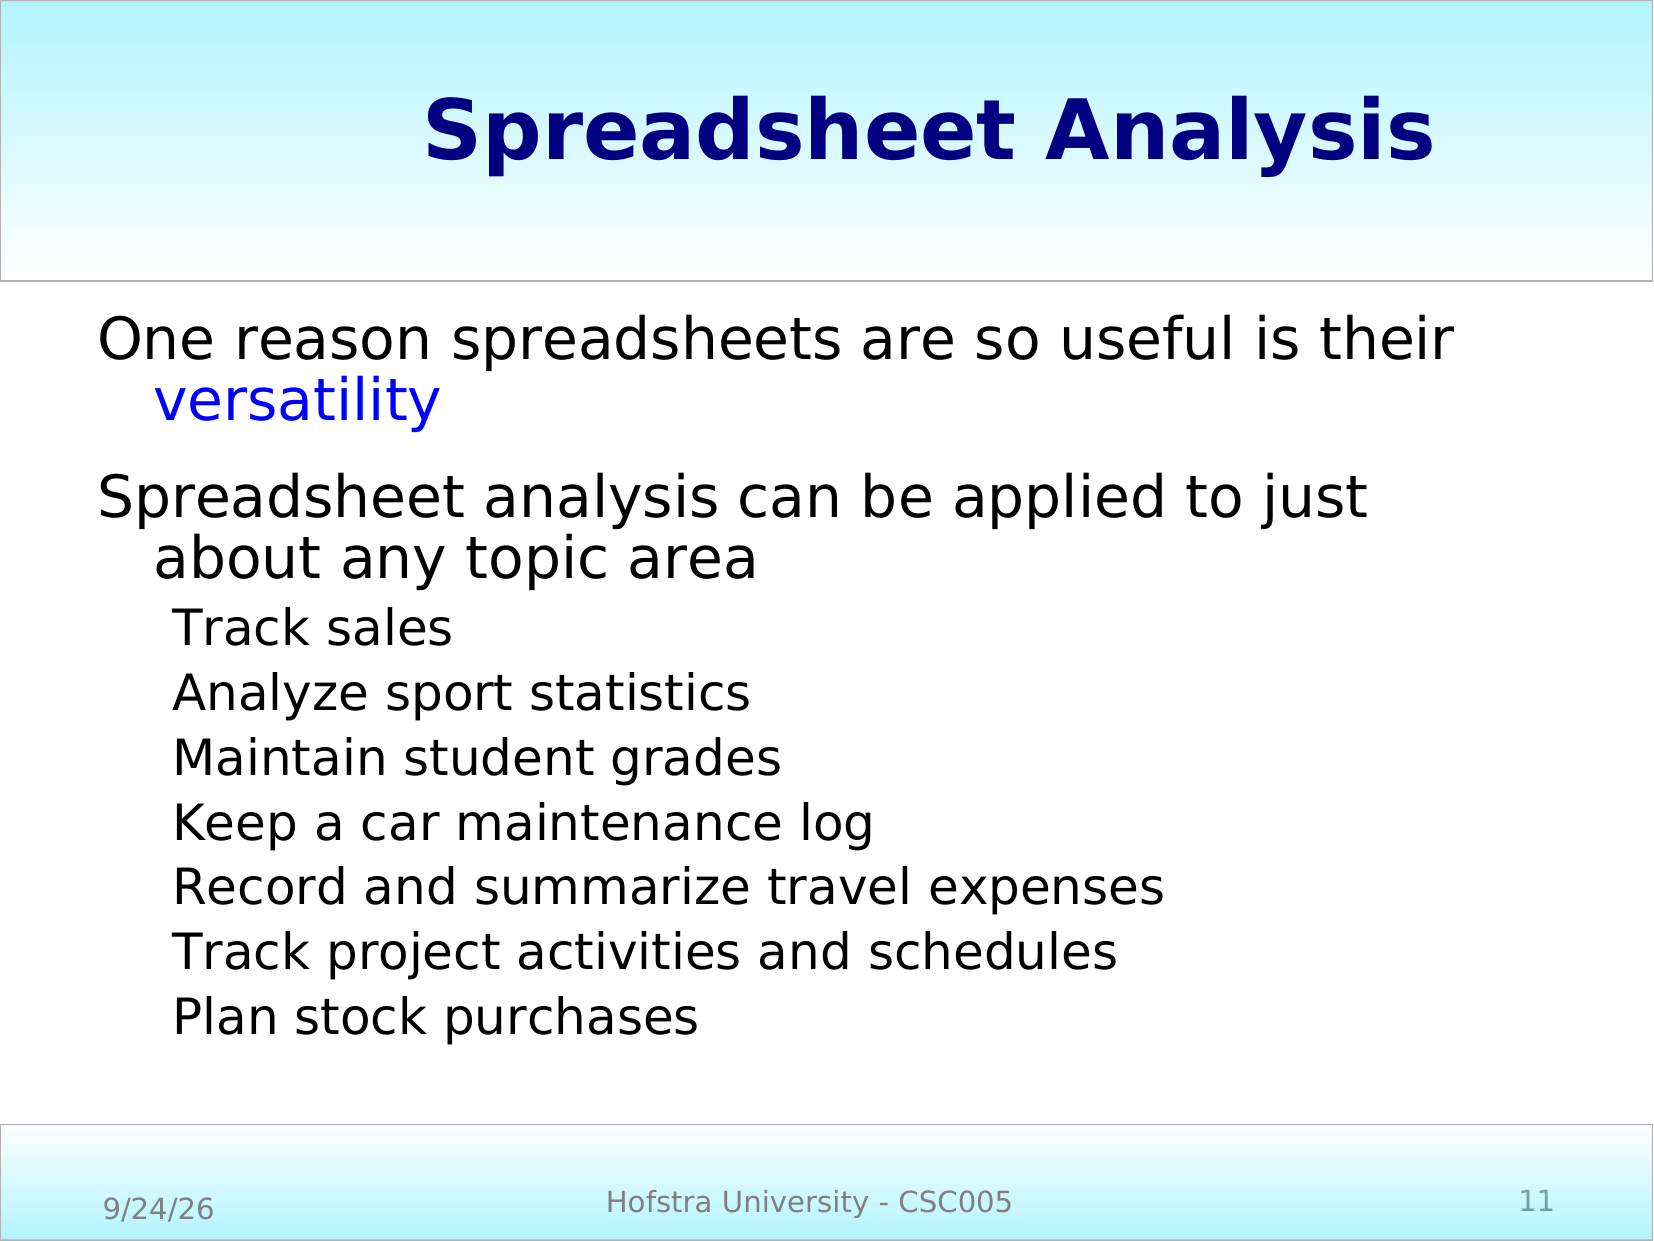

# Spreadsheet Analysis
One reason spreadsheets are so useful is their versatility
Spreadsheet analysis can be applied to just about any topic area
Track sales
Analyze sport statistics
Maintain student grades
Keep a car maintenance log
Record and summarize travel expenses
Track project activities and schedules
Plan stock purchases
11
Hofstra University - CSC005